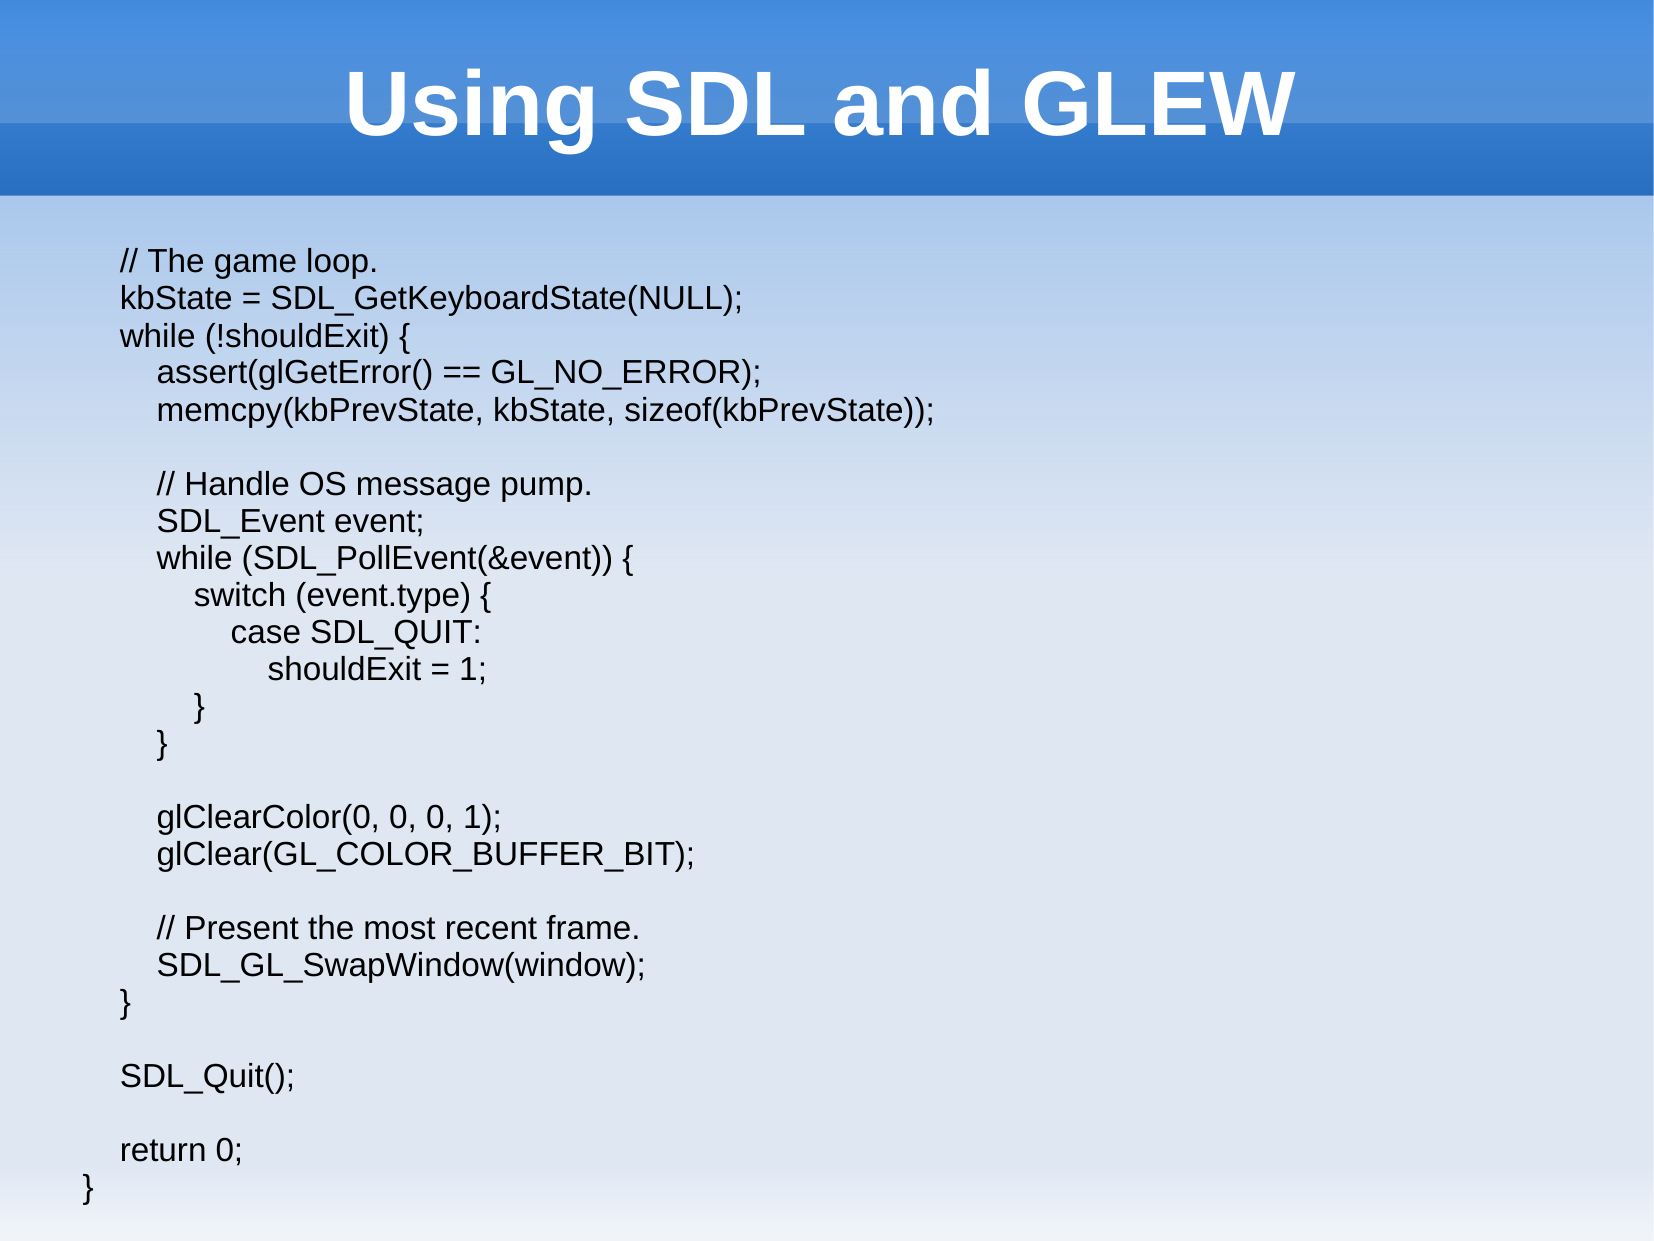

# Using SDL and GLEW
 // The game loop.
 kbState = SDL_GetKeyboardState(NULL);
 while (!shouldExit) {
 assert(glGetError() == GL_NO_ERROR);
 memcpy(kbPrevState, kbState, sizeof(kbPrevState));
 // Handle OS message pump.
 SDL_Event event;
 while (SDL_PollEvent(&event)) {
 switch (event.type) {
 case SDL_QUIT:
 shouldExit = 1;
 }
 }
 glClearColor(0, 0, 0, 1);
 glClear(GL_COLOR_BUFFER_BIT);
 // Present the most recent frame.
 SDL_GL_SwapWindow(window);
 }
 SDL_Quit();
 return 0;
}